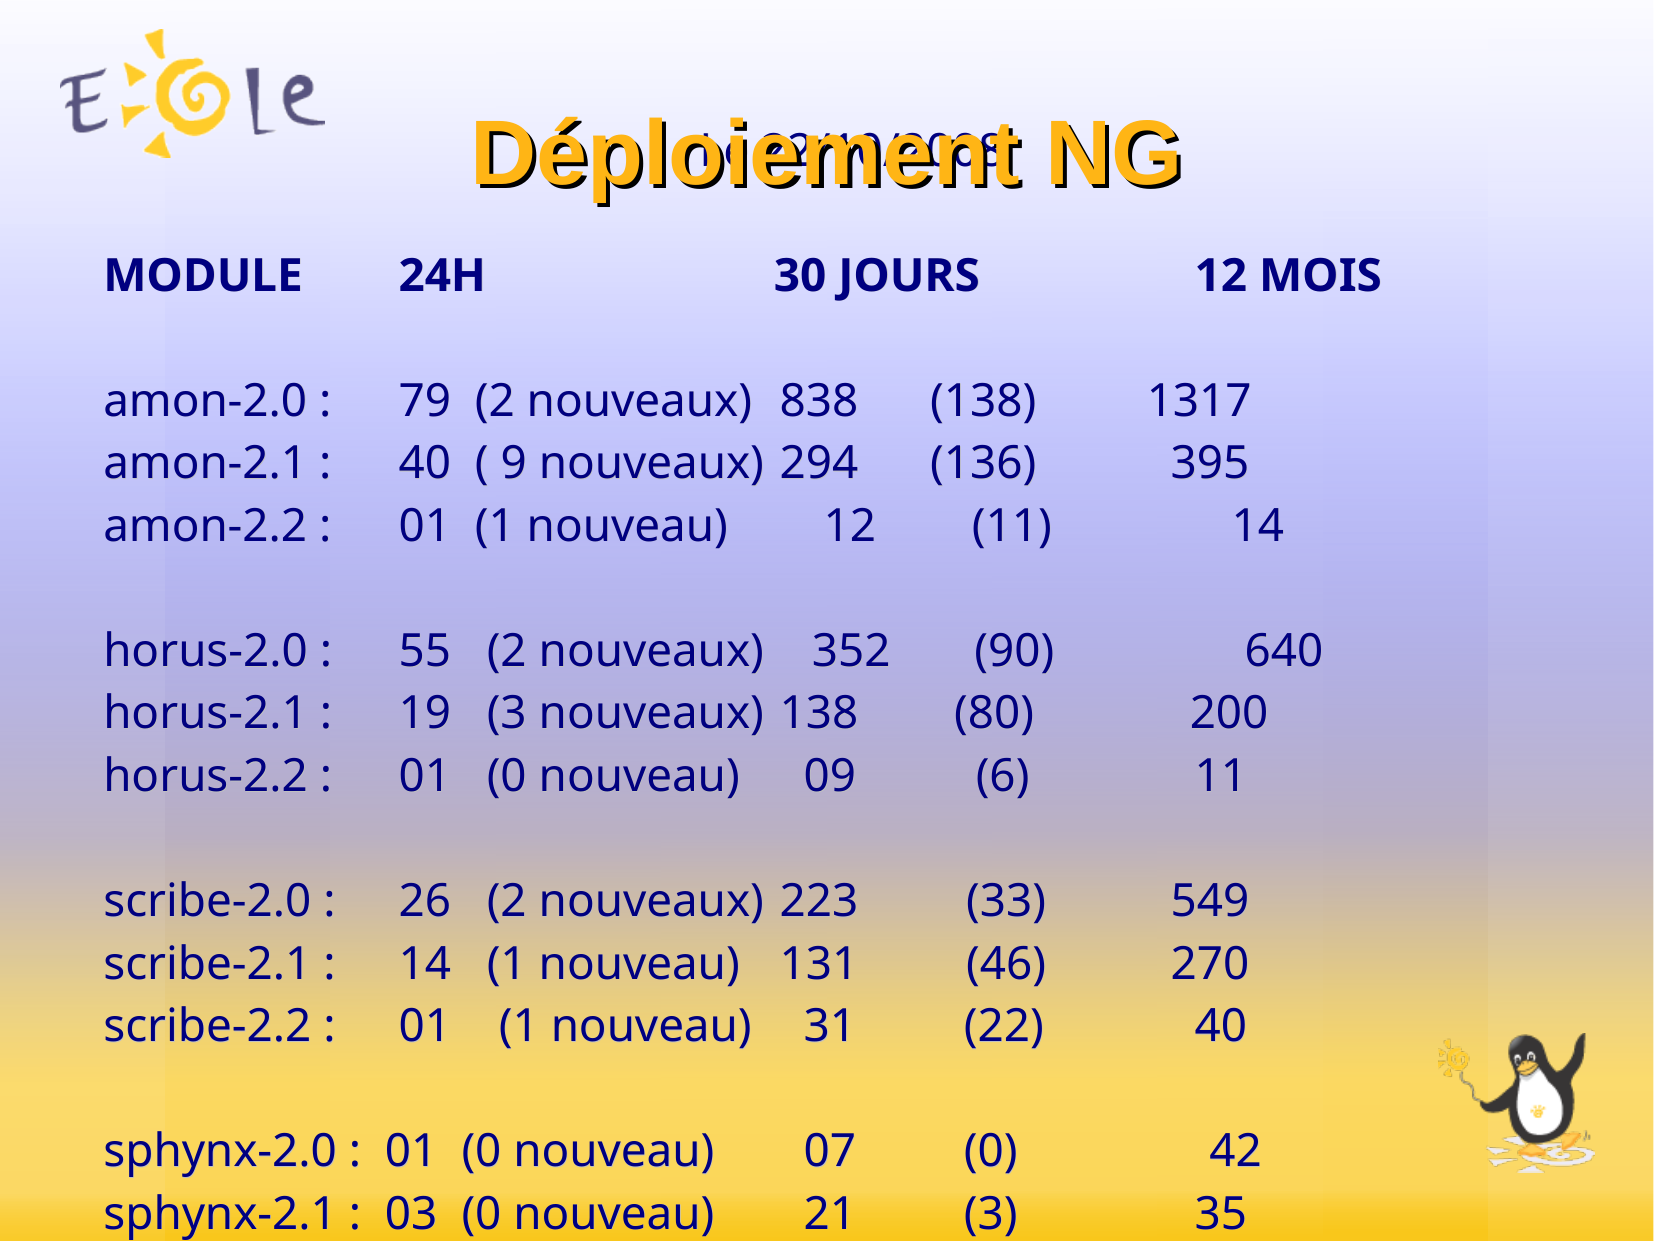

# Déploiement NG
Le 22/10/2008
MODULE 	24H 	 30 JOURS 	 12 MOIS
amon-2.0 : 	79 (2 nouveaux)	 838 (138) 	 1317
amon-2.1 : 	40 ( 9 nouveaux)	 294 (136) 	 395
amon-2.2 : 	01 (1 nouveau) 12 (11) 14
horus-2.0 : 	55 (2 nouveaux) 352 (90) 	 640
horus-2.1 : 	19 (3 nouveaux)	 138 (80) 200
horus-2.2 : 	01 (0 nouveau)	 09 (6) 	 11
scribe-2.0 : 	26 (2 nouveaux)	 223 (33) 	 549
scribe-2.1 : 	14 (1 nouveau)	 131 (46) 	 270
scribe-2.2 : 	01 (1 nouveau)	 31 (22) 	 40
sphynx-2.0 : 01 (0 nouveau)	 07 (0) 42
sphynx-2.1 : 03 (0 nouveau)	 21 (3) 	 35